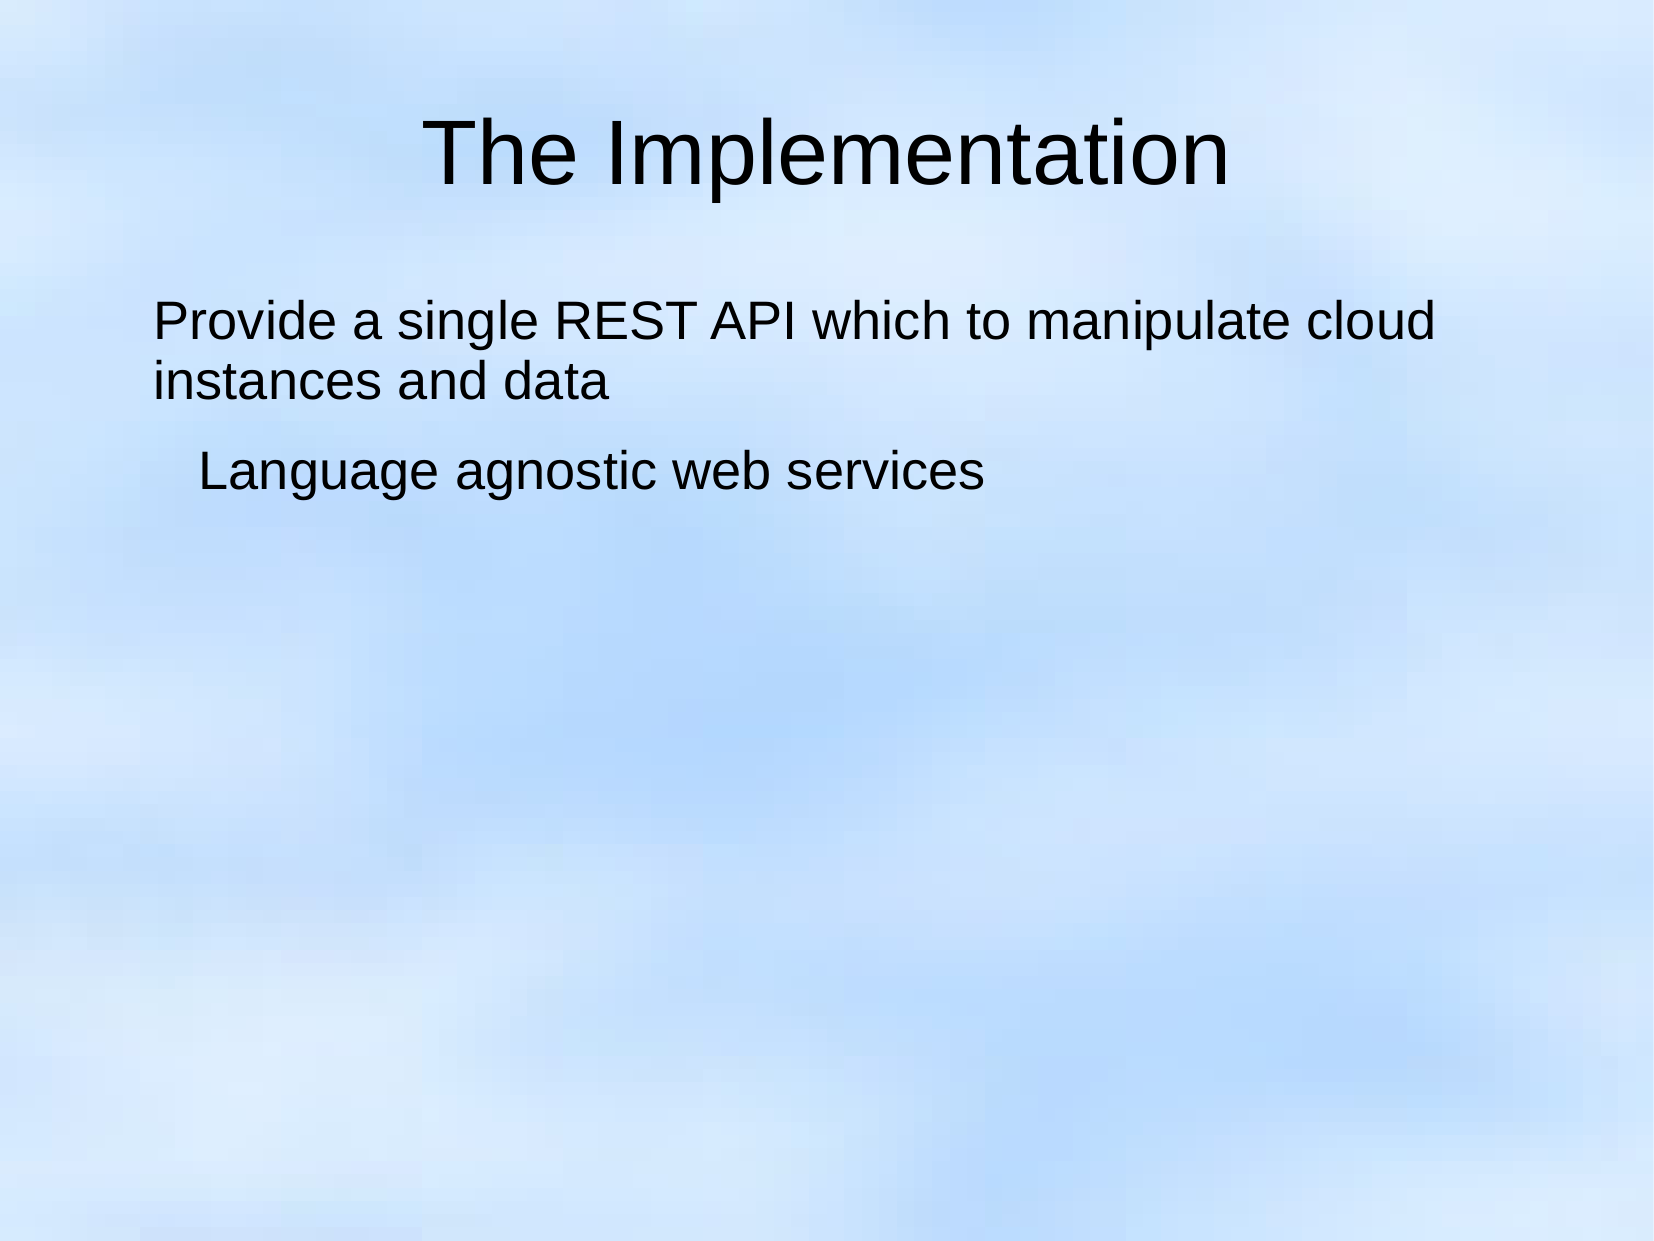

# The Implementation
Provide a single REST API which to manipulate cloud instances and data
 Language agnostic web services